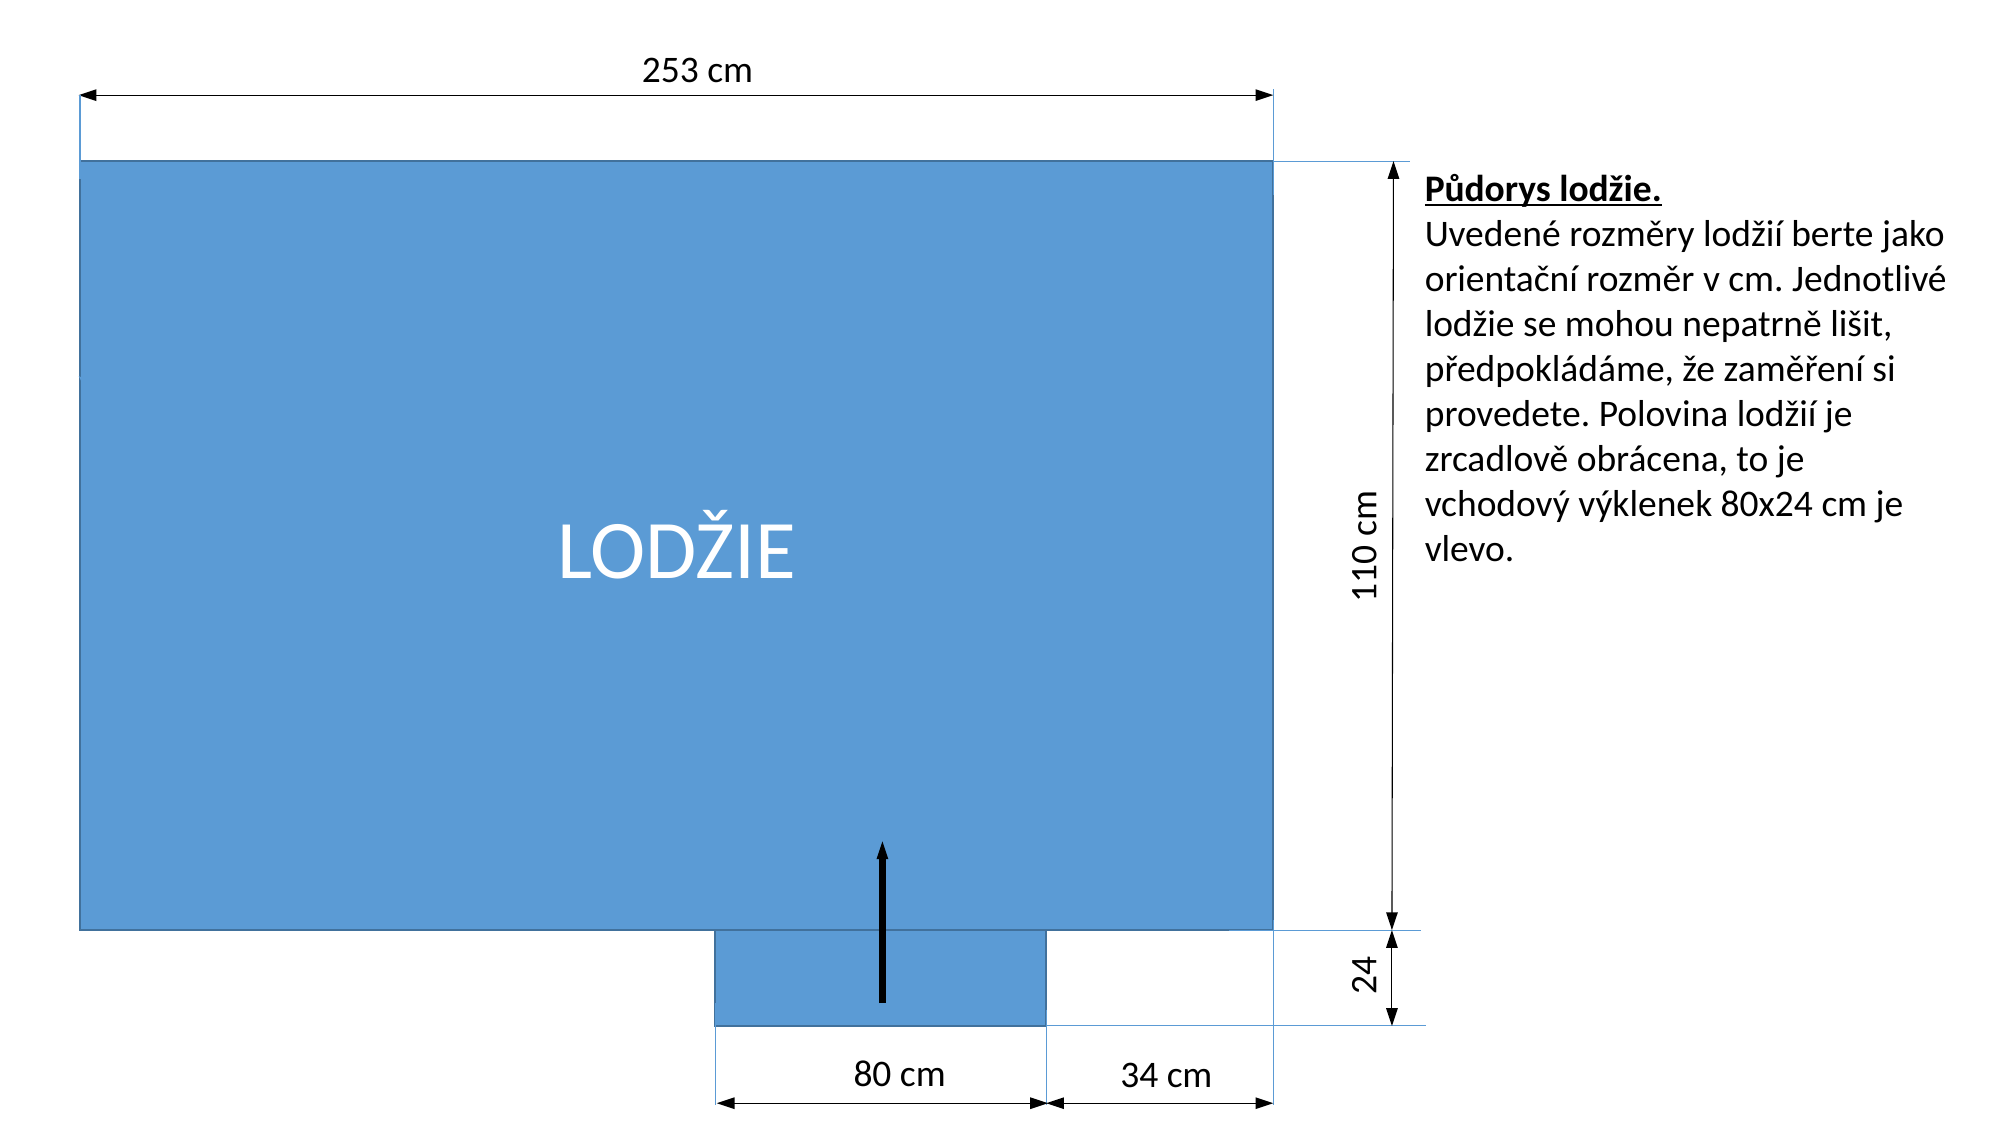

253 cm
Půdorys lodžie.
Uvedené rozměry lodžií berte jako orientační rozměr v cm. Jednotlivé lodžie se mohou nepatrně lišit, předpokládáme, že zaměření si provedete. Polovina lodžií je zrcadlově obrácena, to je vchodový výklenek 80x24 cm je vlevo.
LODŽIE
110 cm
24
80 cm
34 cm